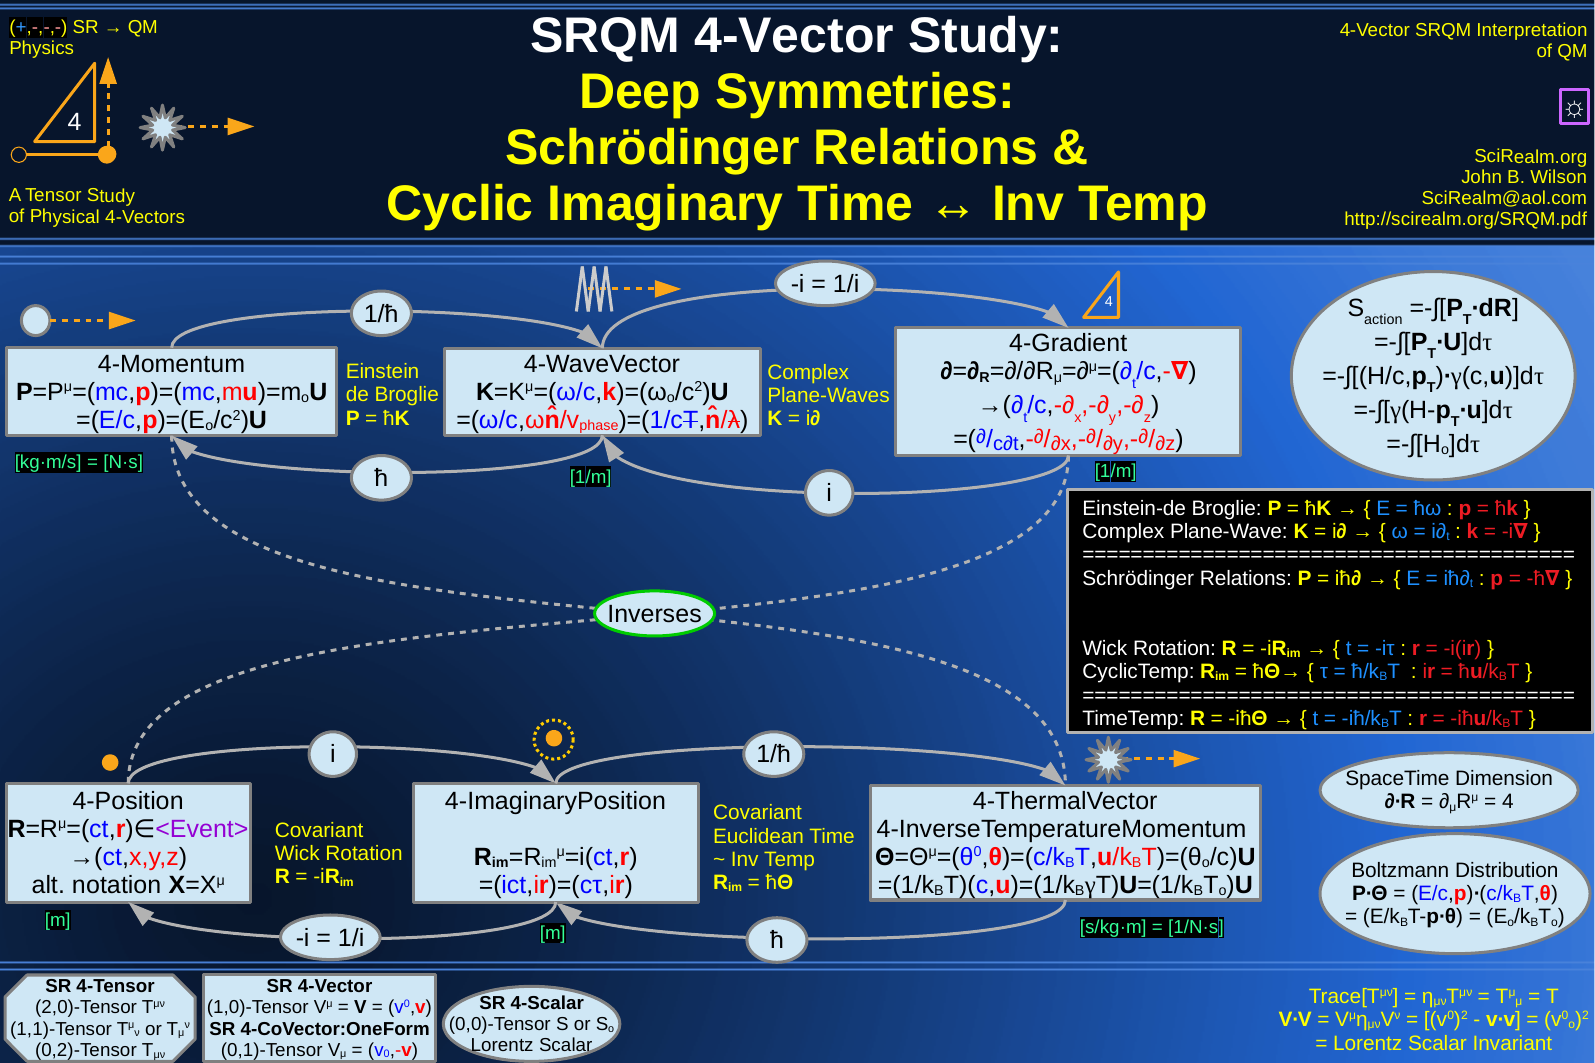

# SRQM 4-Vector Study: Deep Symmetries: Schrödinger Relations & Cyclic Imaginary Time ↔ Inv Temp
(+,-,-,-) SR → QM
Physics
A Tensor Study
of Physical 4-Vectors
4-Vector SRQM Interpretation
of QM
SciRealm.org
John B. Wilson
SciRealm@aol.com
http://scirealm.org/SRQM.pdf
4
☼
-i = 1/i
Saction =-∫[PT∙dR]
=-∫[PT∙U]dτ
=-∫[(H/c,pT)∙γ(c,u)]dτ
=-∫[γ(H-pT∙u]dτ
=-∫[Ho]dτ
 4
1/ћ
4-Gradient
∂=∂R=∂/∂Rμ=∂μ=(∂t/c,-∇)
→(∂t/c,-∂x,-∂y,-∂z)
=(∂/c∂t,-∂/∂x,-∂/∂y,-∂/∂z)
4-Momentum
P=Pμ=(mc,p)=(mc,mu)=moU
=(E/c,p)=(Eo/c2)U
4-WaveVector
K=Kμ=(ω/c,k)=(ωo/c2)U
=(ω/c,ωn̂/vphase)=(1/cT,n̂/λ)
Einstein
de Broglie
P = ћK
Complex
Plane-Waves
K = i∂
[kg·m/s] = [N·s]
[1/m]
ћ
[1/m]
i
Einstein-de Broglie: P = ћK → { E = ћω : p = ћk }
Complex Plane-Wave: K = i∂ → { ω = i∂t : k = -i∇ }
=========================================
Schrödinger Relations: P = iћ∂ → { E = iћ∂t : p = -ћ∇ }
Wick Rotation: R = -iRim → { t = -iτ : r = -i(ir) }
CyclicTemp: Rim = ћΘ→ { τ = ћ/kBT : ir = ћu/kBT }
=========================================
TimeTemp: R = -iћΘ → { t = -iћ/kBT : r = -iћu/kBT }
Inverses
i
1/ћ
SpaceTime Dimension
∂∙R = ∂μRμ = 4
4-Position
R=Rμ=(ct,r)∈<Event>
→(ct,x,y,z)
alt. notation X=Xμ
4-ImaginaryPosition
Rim=Rimμ=i(ct,r)
=(ict,ir)=(cτ,ir)
4-ThermalVector
4-InverseTemperatureMomentum
Θ=Θμ=(θ0,θ)=(c/kBT,u/kBT)=(θo/c)U
=(1/kBT)(c,u)=(1/kBγT)U=(1/kBTo)U
Covariant
Euclidean Time ~ Inv Temp
Rim = ћΘ
Covariant
Wick Rotation
R = -iRim
Boltzmann Distribution
P∙Θ = (E/c,p)∙(c/kBT,θ)
= (E/kBT-p∙θ) = (Eo/kBTo)
[m]
[s/kg·m] = [1/N·s]
-i = 1/i
[m]
ћ
SR 4-Tensor
(2,0)-Tensor Tμν
(1,1)-Tensor Tμν or Tμν
(0,2)-Tensor Tμν
SR 4-Vector
(1,0)-Tensor Vμ = V = (v0,v)
SR 4-CoVector:OneForm
(0,1)-Tensor Vμ = (v0,-v)
Trace[Tμν] = ημνTμν = Tμμ = T
V∙V = VμημνVν = [(v0)2 - v∙v] = (v0o)2
= Lorentz Scalar Invariant
SR 4-Scalar
(0,0)-Tensor S or So
Lorentz Scalar